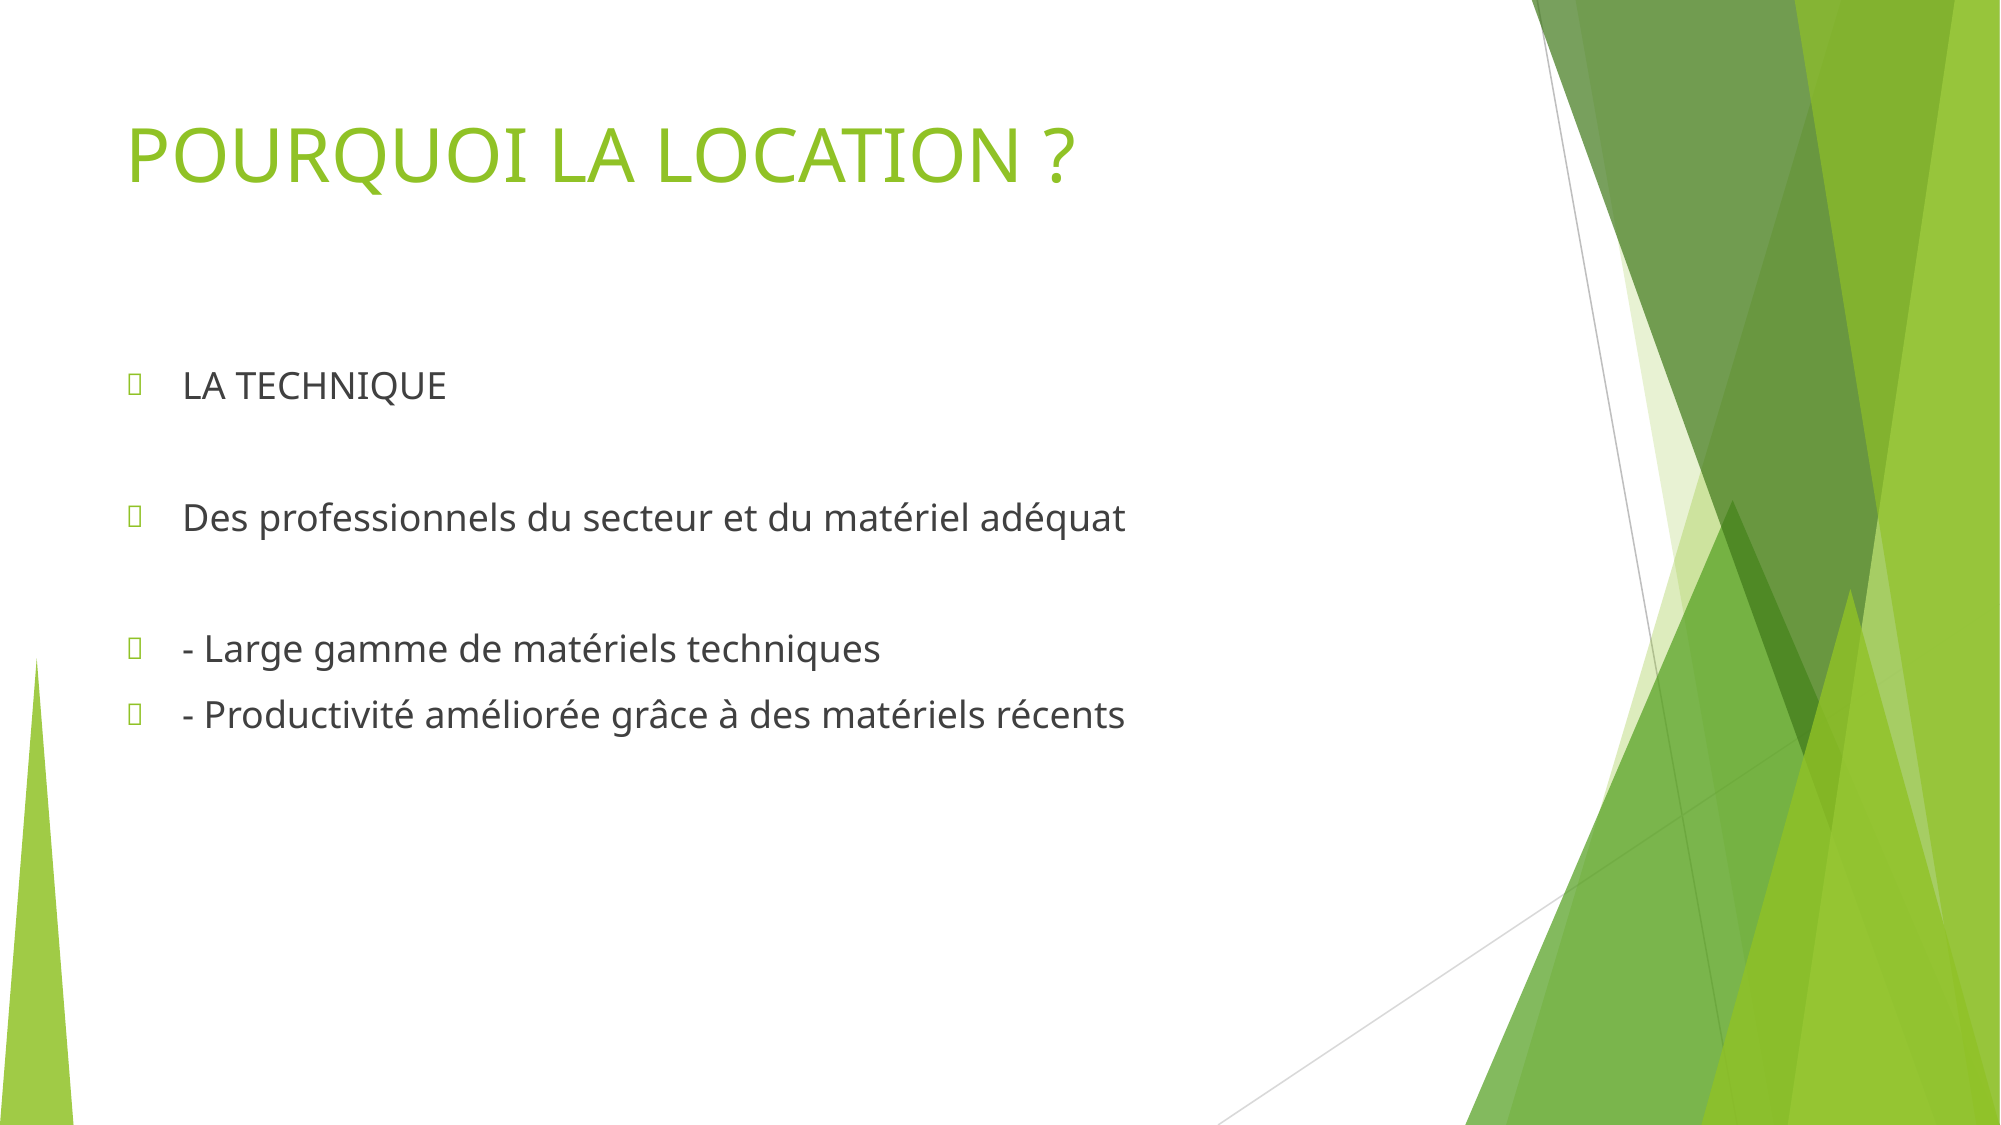

# POURQUOI LA LOCATION ?
LA TECHNIQUE
Des professionnels du secteur et du matériel adéquat
- Large gamme de matériels techniques
- Productivité améliorée grâce à des matériels récents